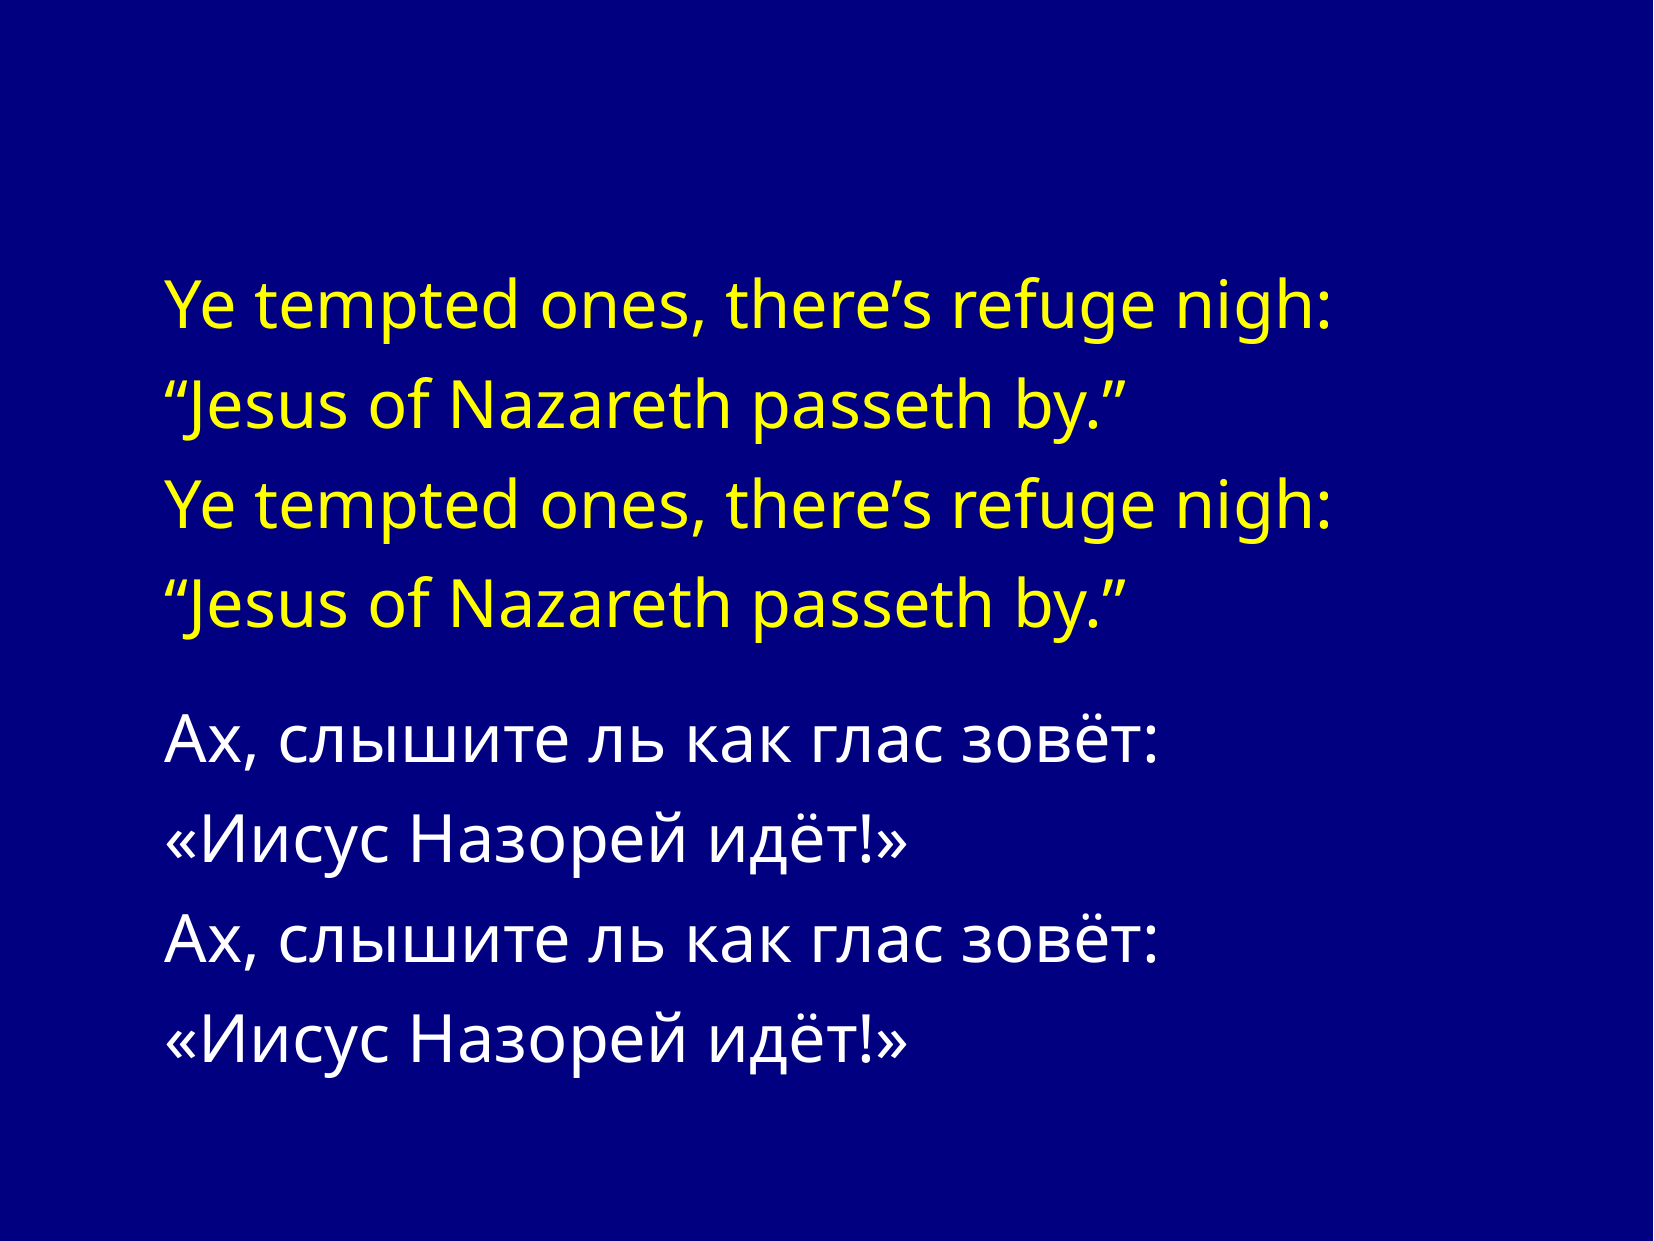

Ye tempted ones, there’s refuge nigh:
	“Jesus of Nazareth passeth by.”
	Ye tempted ones, there’s refuge nigh:
	“Jesus of Nazareth passeth by.”
	Ах, слышите ль как глас зовёт:
	«Иисус Назорей идёт!»
	Ах, слышите ль как глас зовёт:
	«Иисус Назорей идёт!»